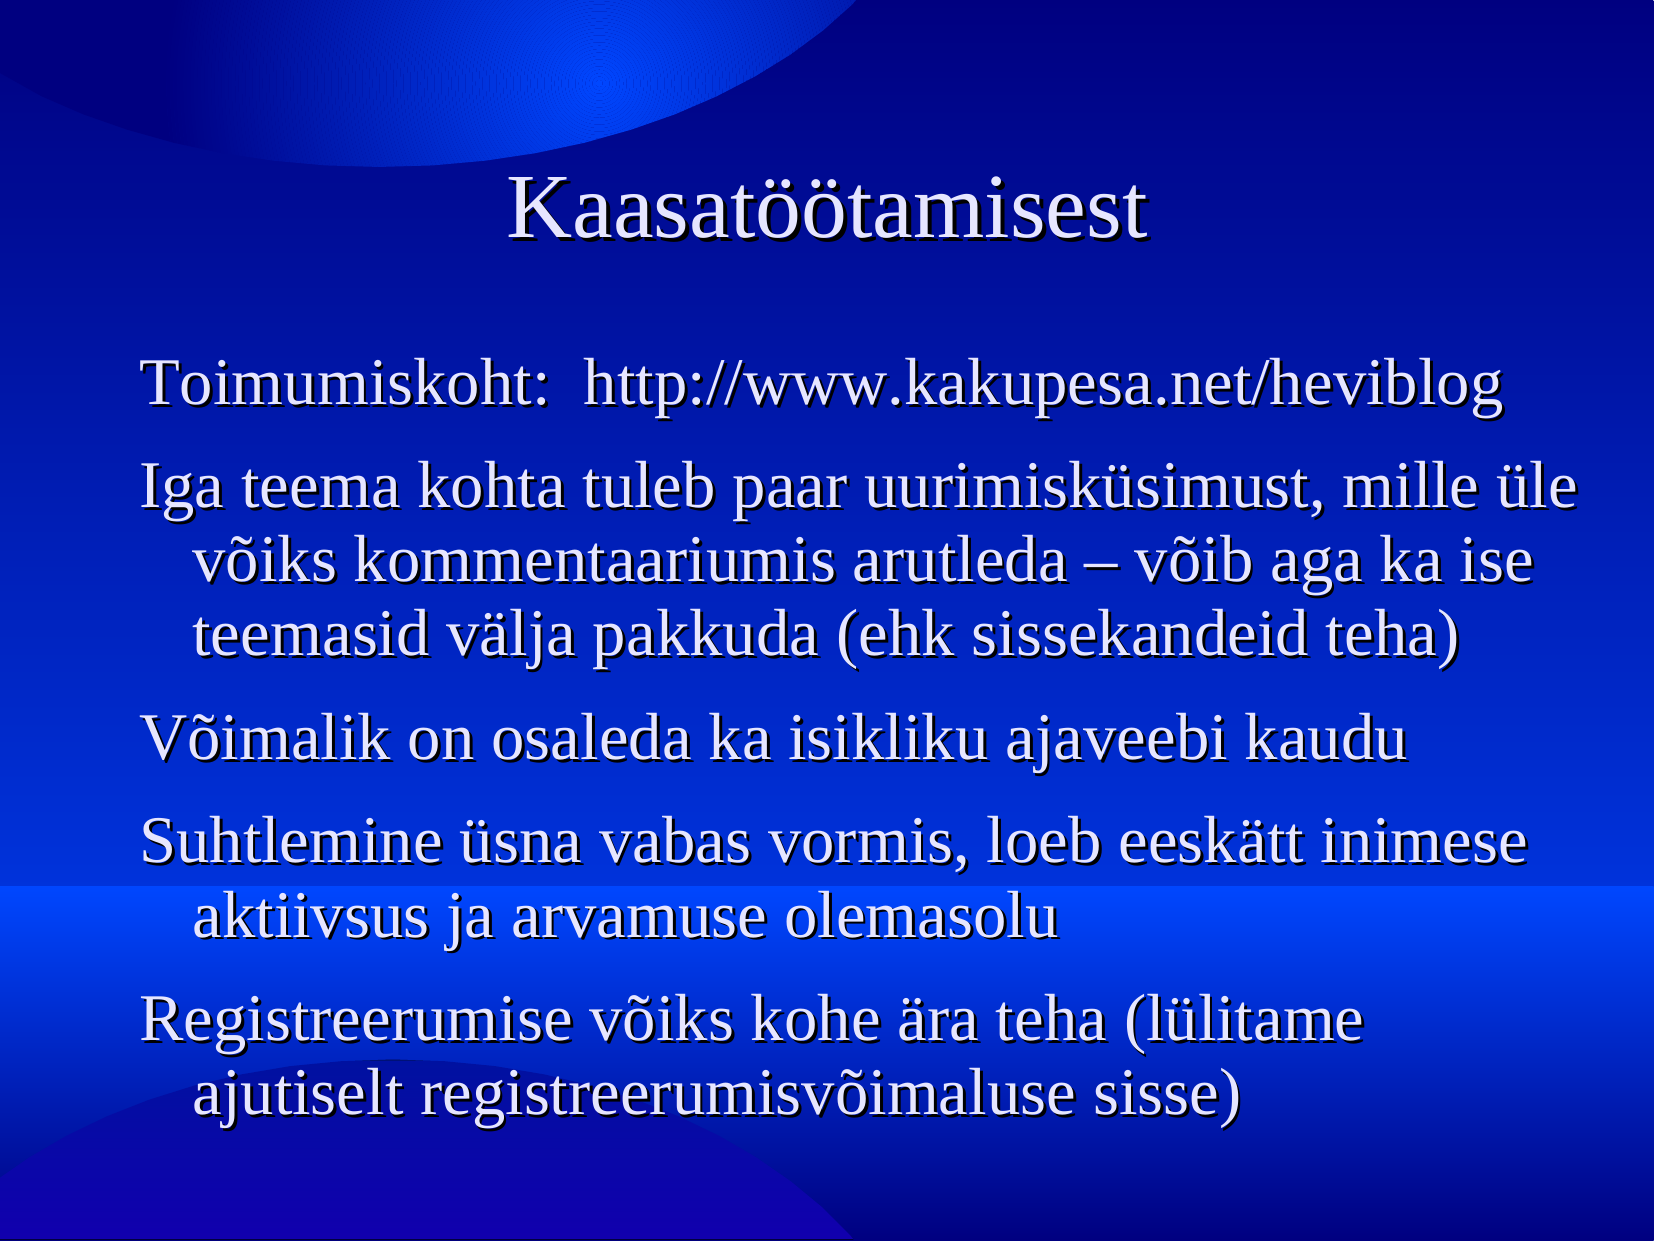

# Kaasatöötamisest
Toimumiskoht: http://www.kakupesa.net/heviblog
Iga teema kohta tuleb paar uurimisküsimust, mille üle võiks kommentaariumis arutleda – võib aga ka ise teemasid välja pakkuda (ehk sissekandeid teha)
Võimalik on osaleda ka isikliku ajaveebi kaudu
Suhtlemine üsna vabas vormis, loeb eeskätt inimese aktiivsus ja arvamuse olemasolu
Registreerumise võiks kohe ära teha (lülitame ajutiselt registreerumisvõimaluse sisse)